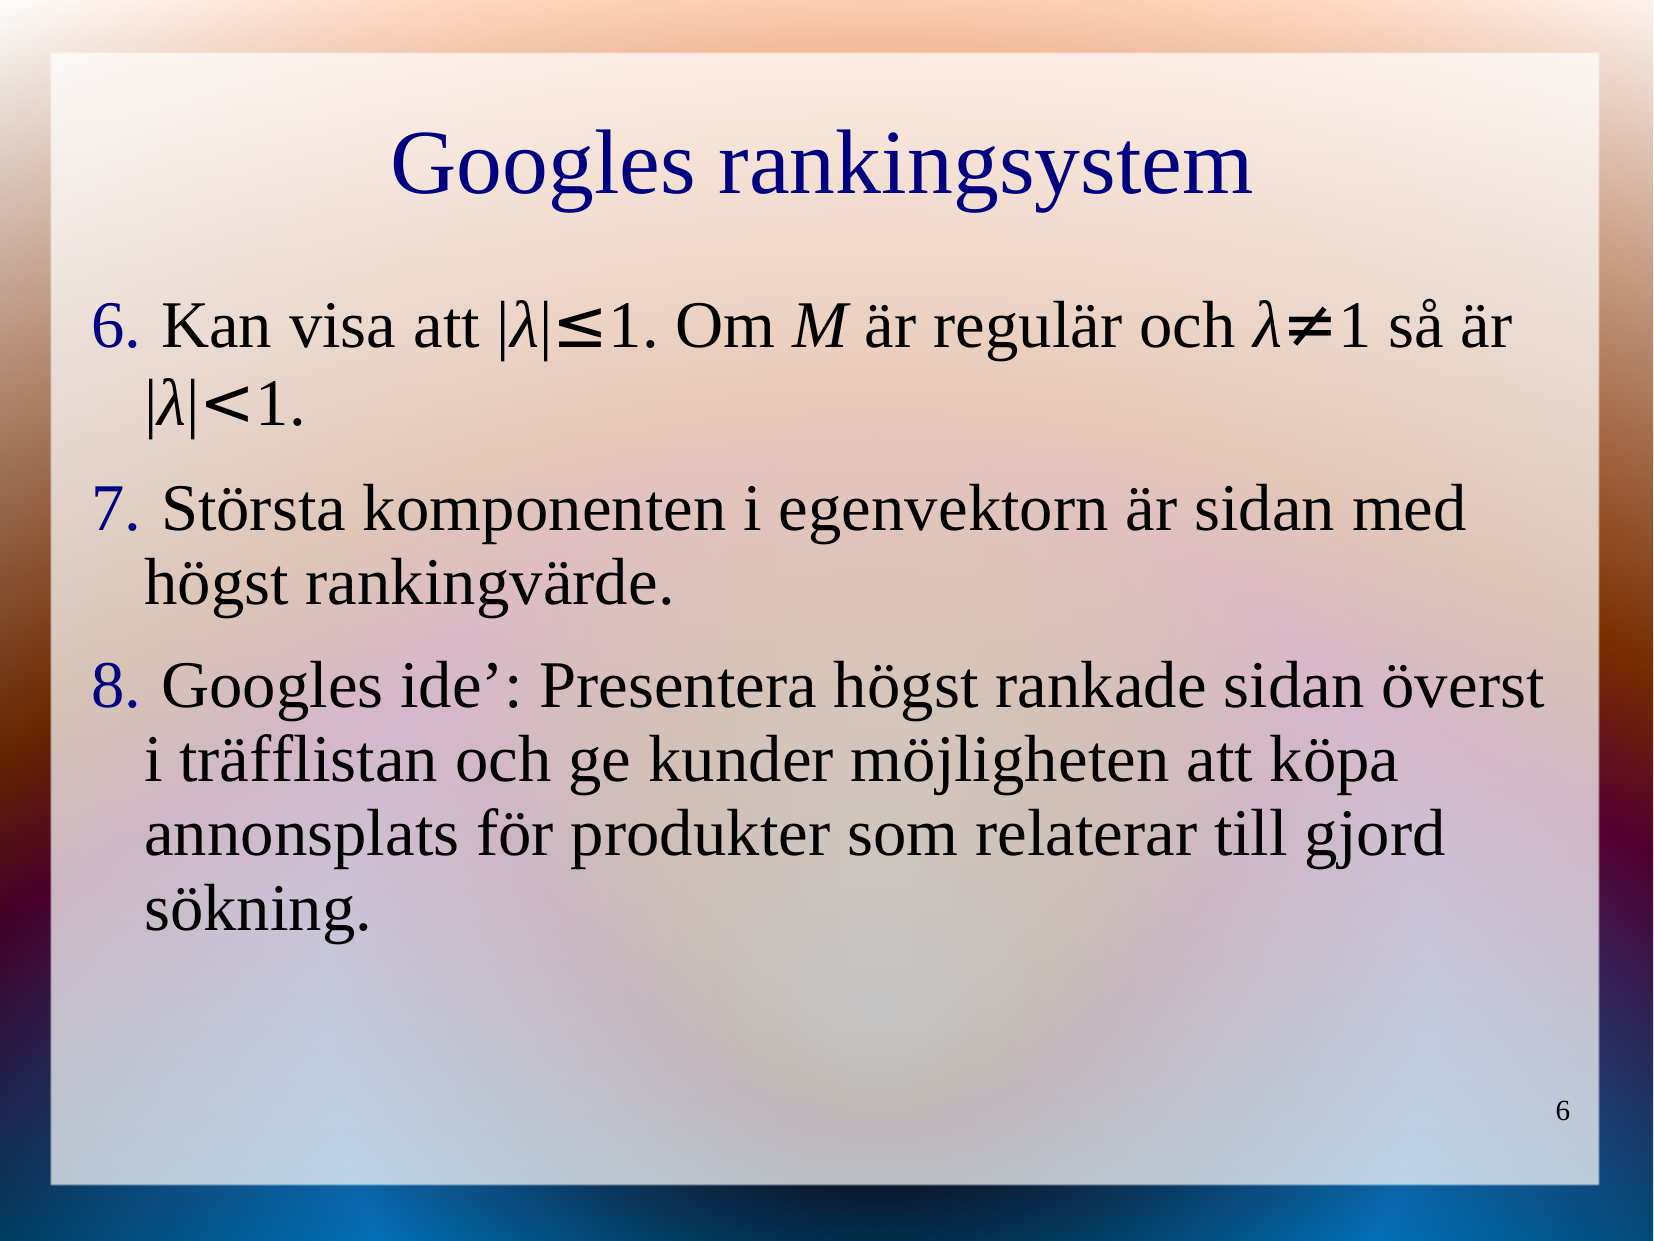

# Googles rankingsystem
 Kan visa att |λ|≤1. Om M är regulär och λ≠1 så är |λ|<1.
 Största komponenten i egenvektorn är sidan med högst rankingvärde.
 Googles ide’: Presentera högst rankade sidan överst i träfflistan och ge kunder möjligheten att köpa annonsplats för produkter som relaterar till gjord sökning.
6
 Kan visa att |λ|≤1. Om M är regulär och λ≠1 så är | λ|<1.
 Slumpsurfaren startar på en sida Pk.
 Går vidare från nån av dess länkar. Sannolikheten att hamna på sida Pj ges av position j i R1=MR0.
 Klicka vidare, R2=MR1=M(MR0)=
 egenvektorn till 1 då →∞